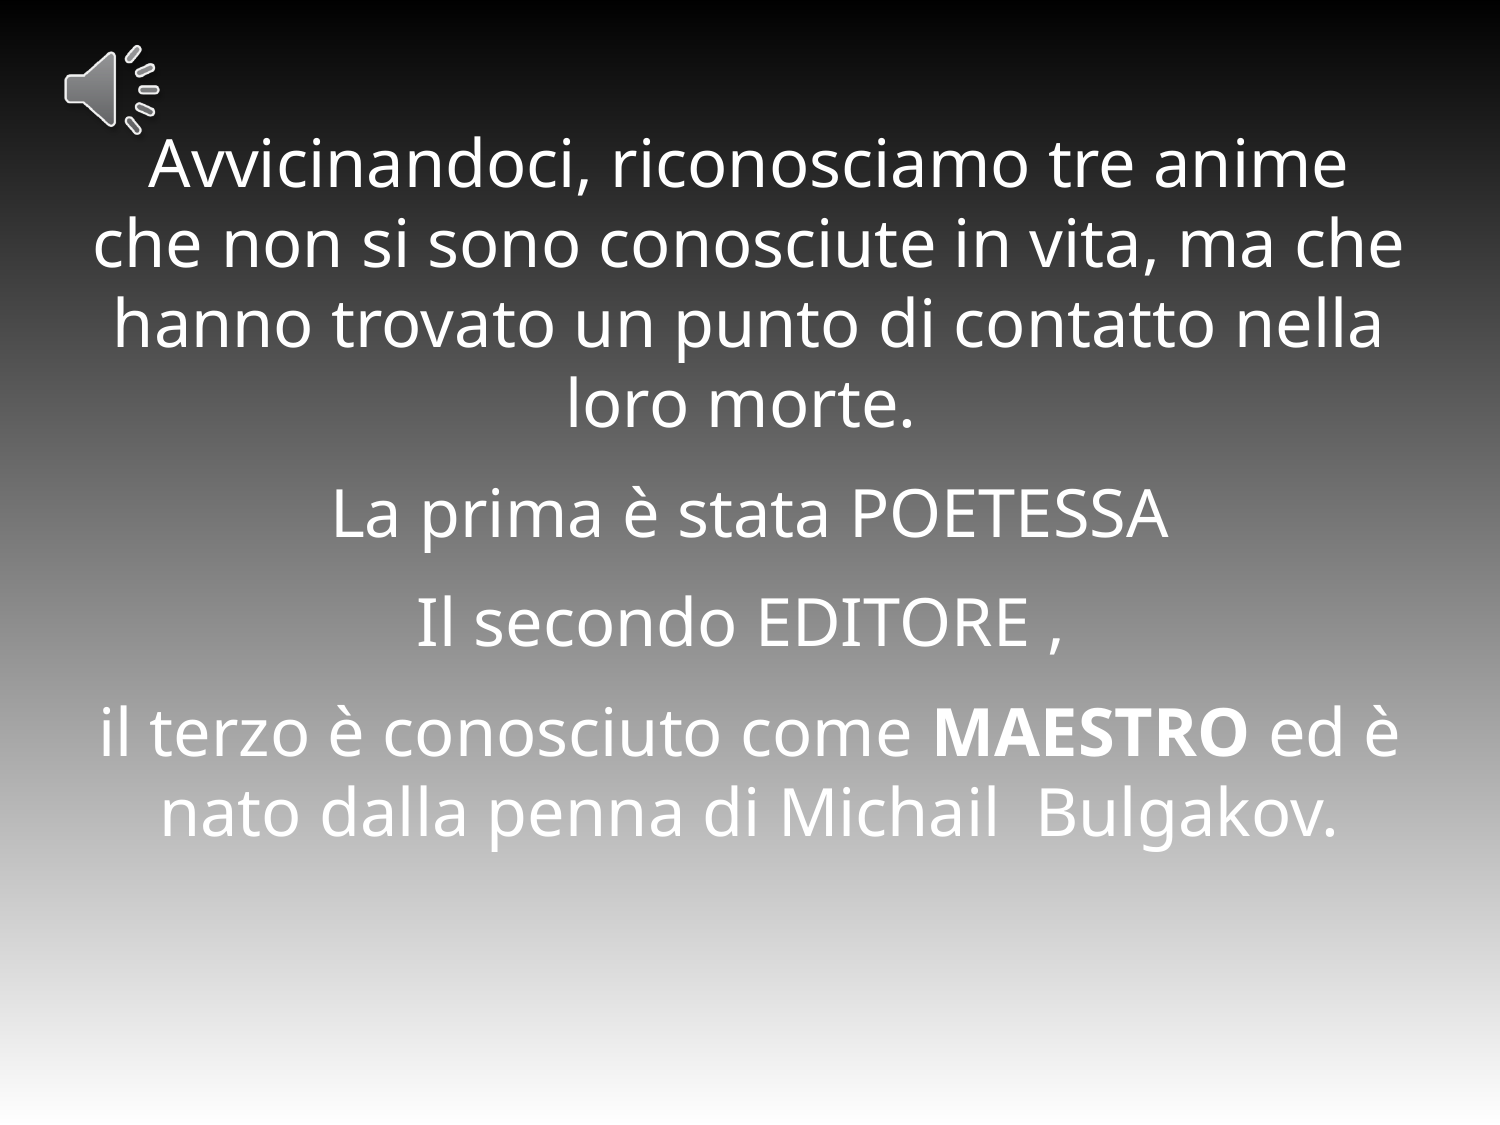

# Avvicinandoci, riconosciamo tre anime che non si sono conosciute in vita, ma che hanno trovato un punto di contatto nella loro morte.
La prima è stata POETESSA
Il secondo EDITORE ,
il terzo è conosciuto come MAESTRO ed è nato dalla penna di Michail Bulgakov.